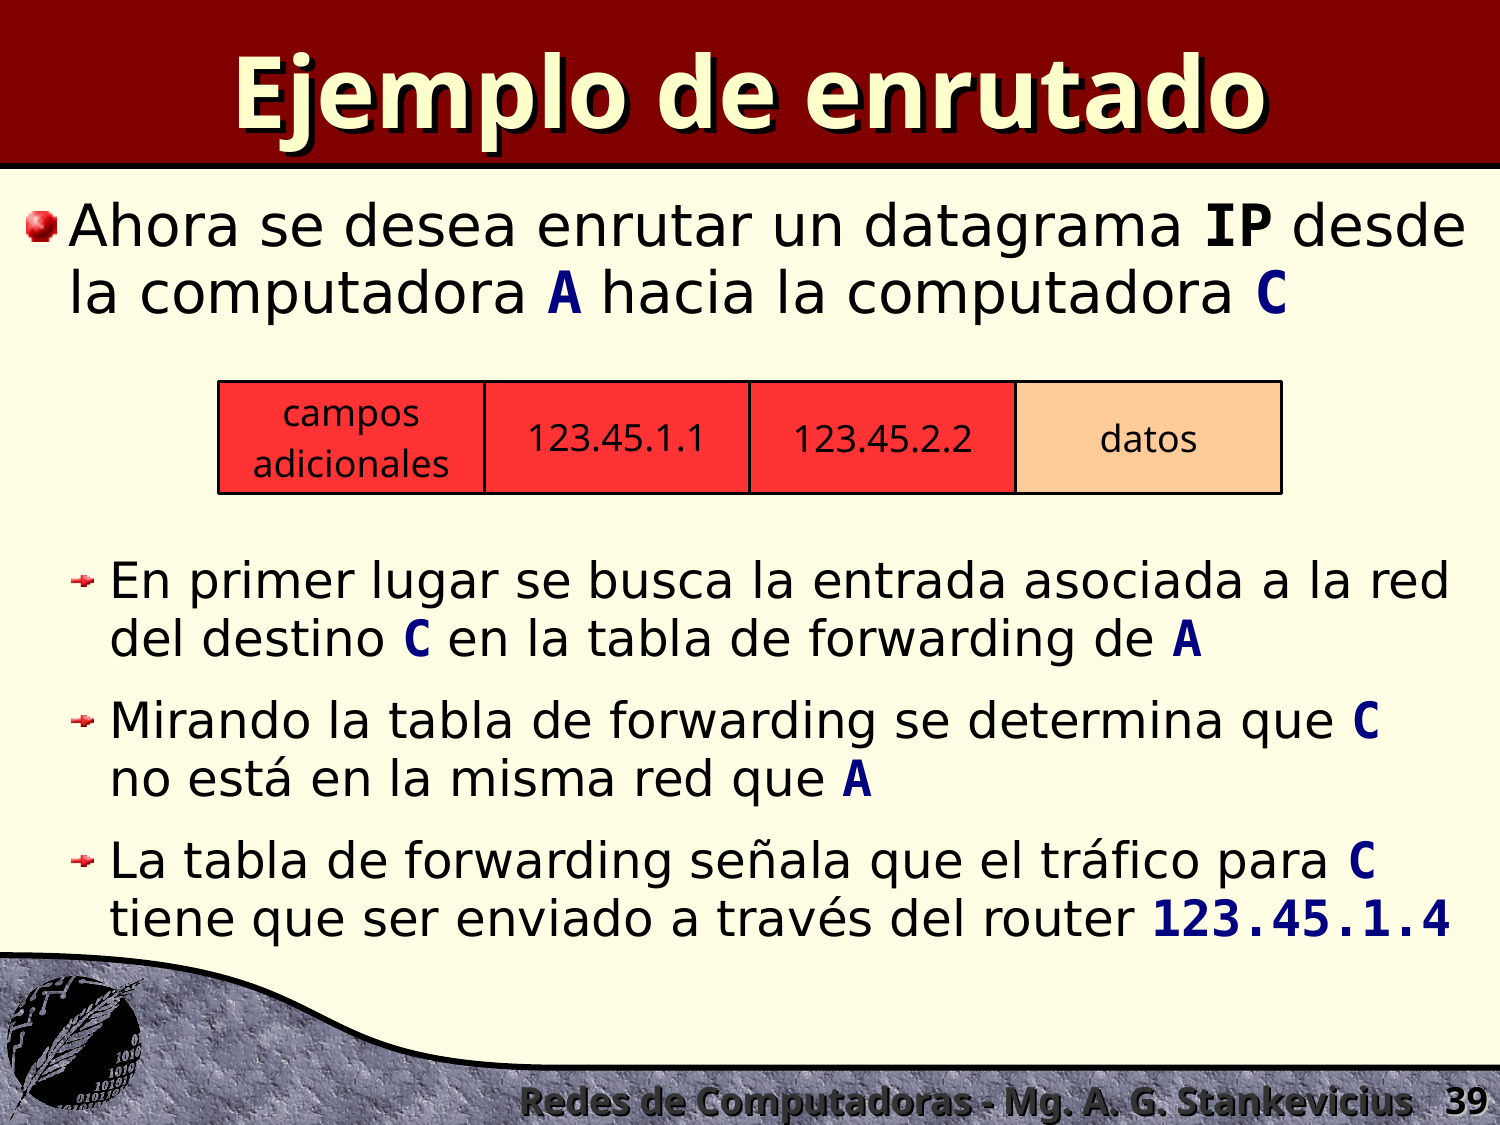

# Ejemplo de enrutado
Ahora se desea enrutar un datagrama IP desde la computadora A hacia la computadora C
En primer lugar se busca la entrada asociada a la red del destino C en la tabla de forwarding de A
Mirando la tabla de forwarding se determina que C
no está en la misma red que A
La tabla de forwarding señala que el tráfico para C tiene que ser enviado a través del router 123.45.1.4
campos
adicionales
123.45.1.1
123.45.2.2
datos
39